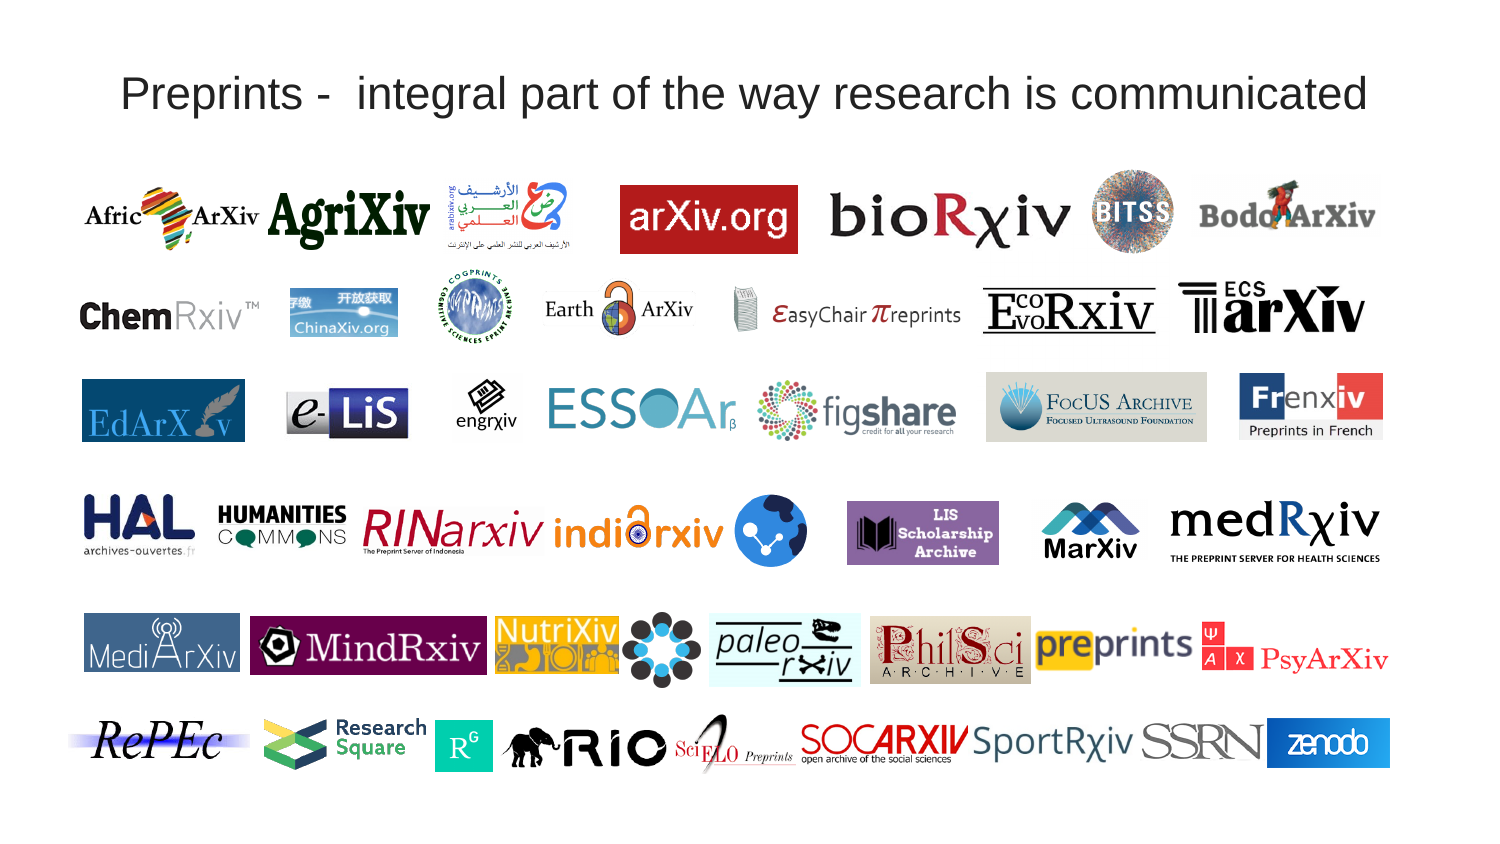

Preprints - integral part of the way research is communicated